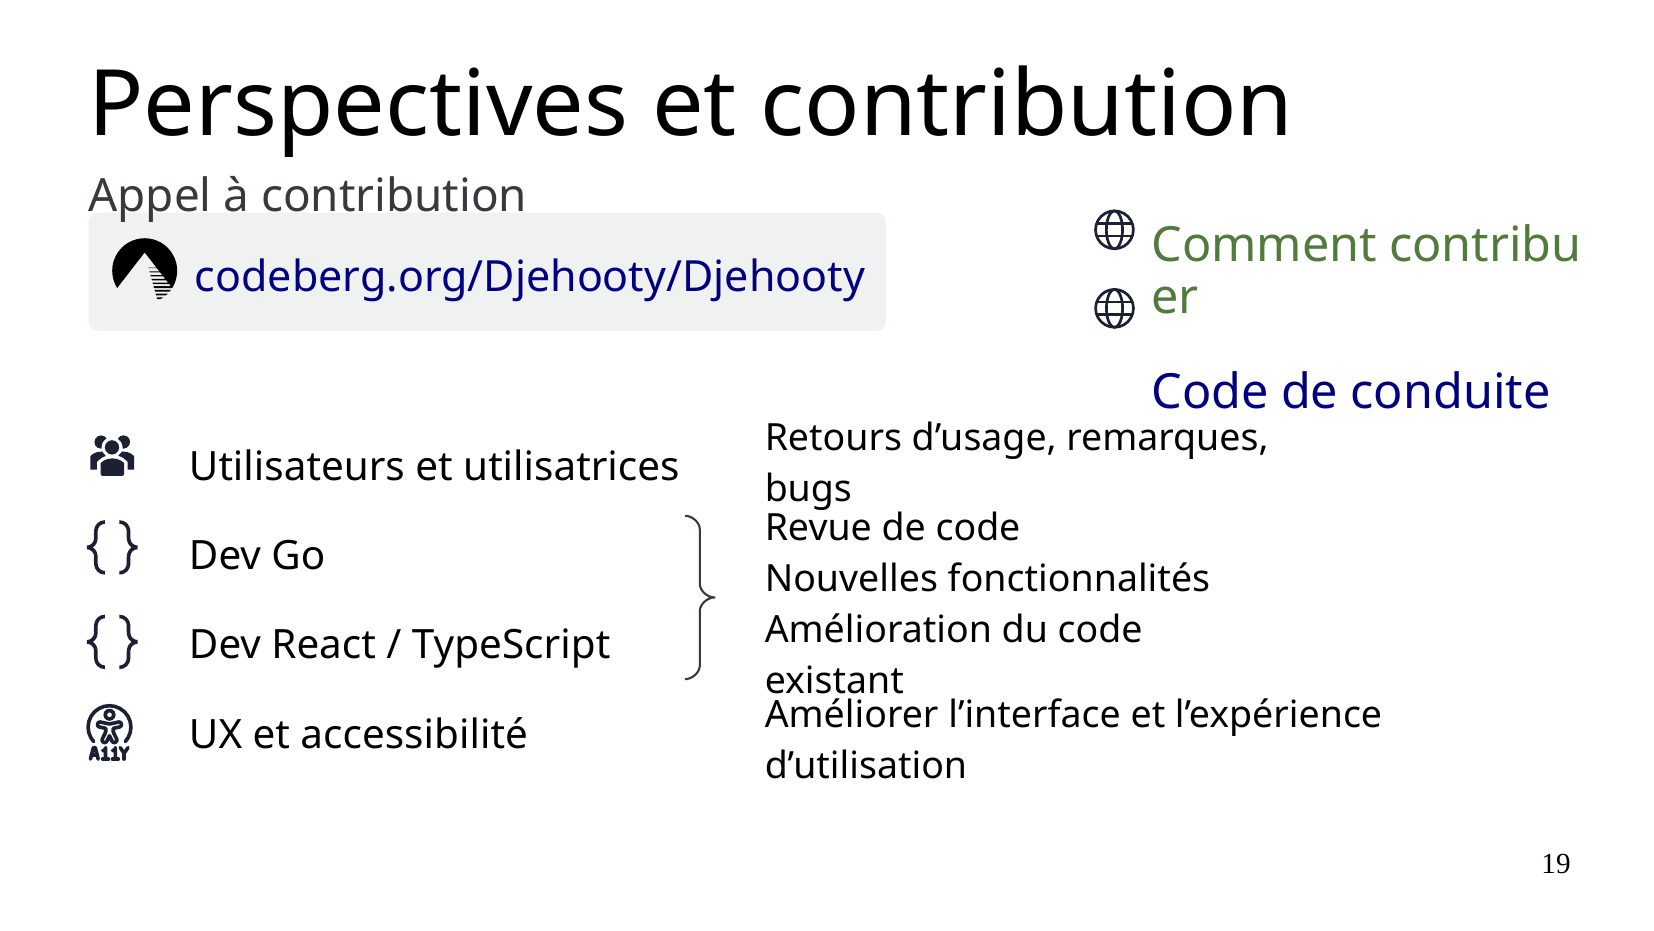

# Perspectives et contribution Appel à contribution
Comment contribuer
Code de conduite
codeberg.org/Djehooty/Djehooty
Retours d’usage, remarques, bugs
Utilisateurs et utilisatrices
Dev Go
Dev React / TypeScript
UX et accessibilité
Revue de code
Nouvelles fonctionnalités
Amélioration du code existant
Améliorer l’interface et l’expérience d’utilisation
19